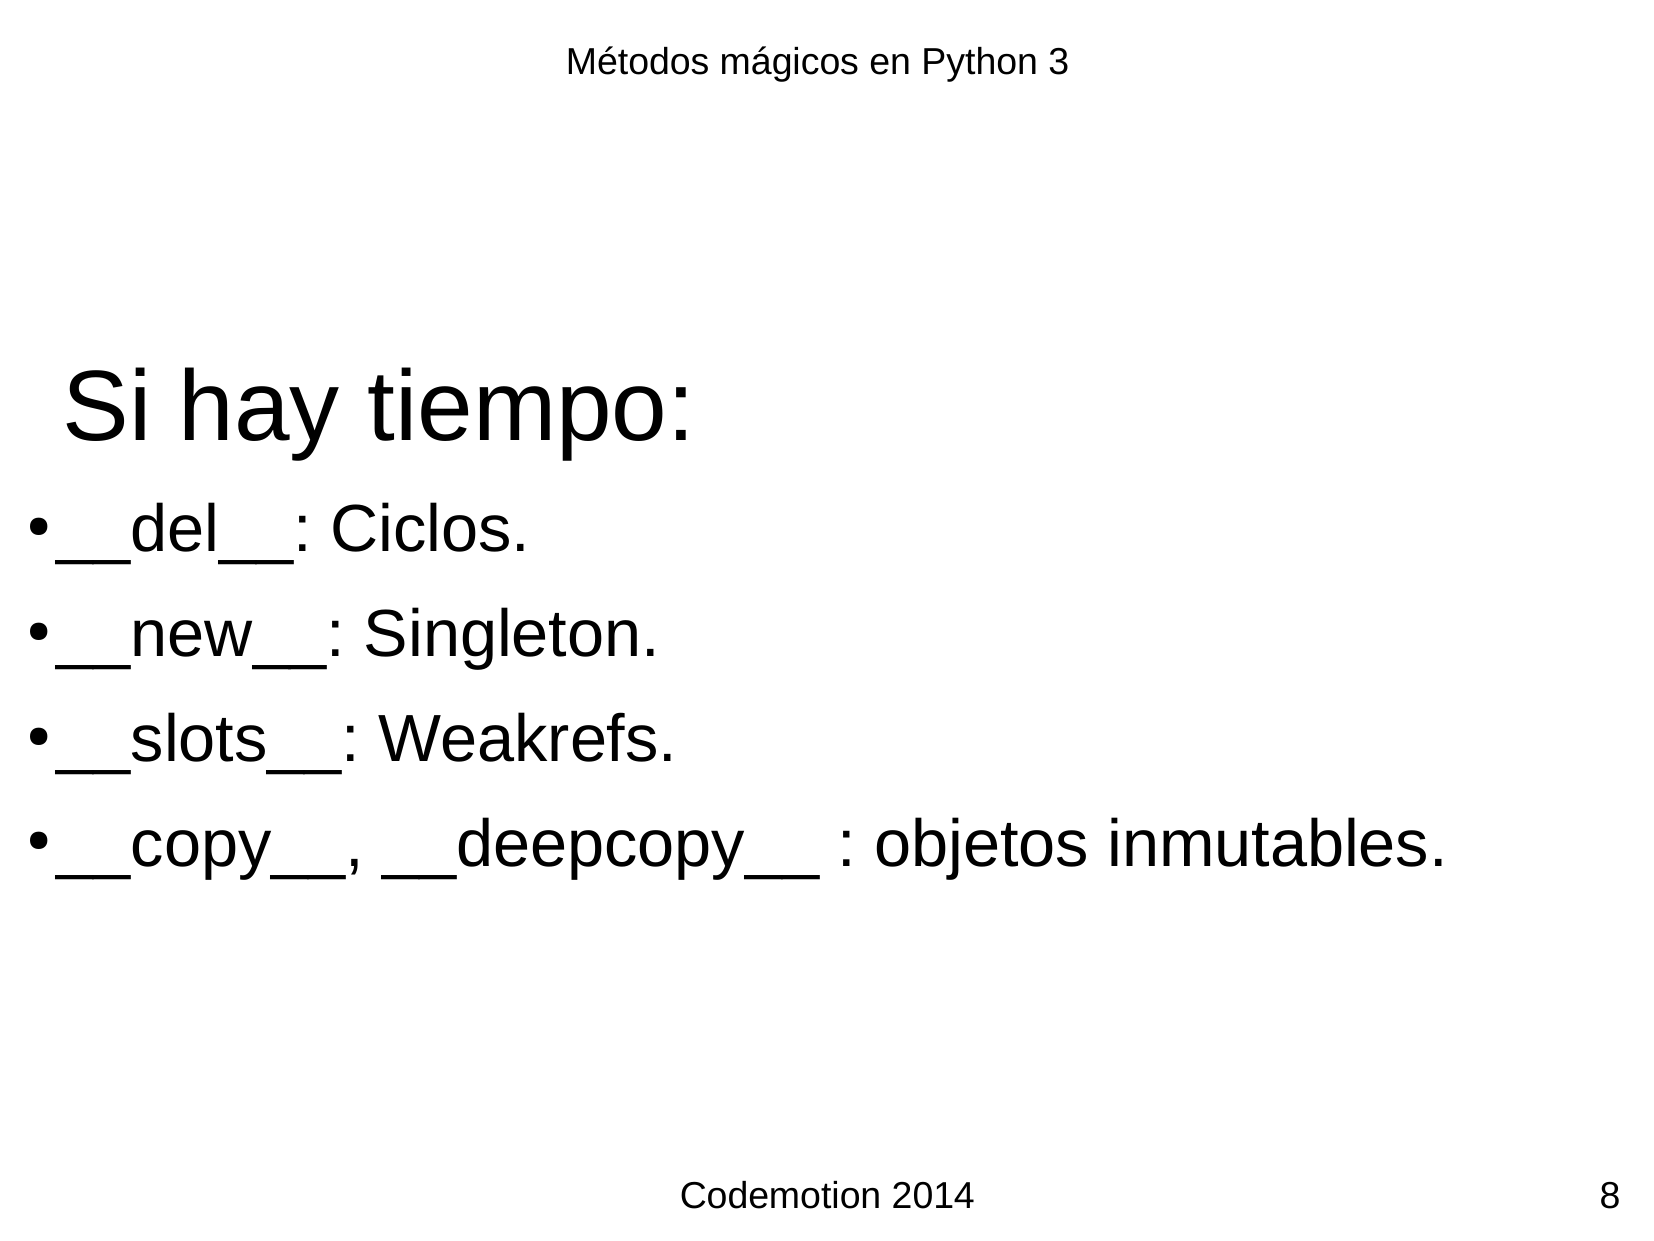

# Si hay tiempo:
__del__: Ciclos.
__new__: Singleton.
__slots__: Weakrefs.
__copy__, __deepcopy__ : objetos inmutables.
Métodos mágicos en Python 3
Codemotion 2014
8